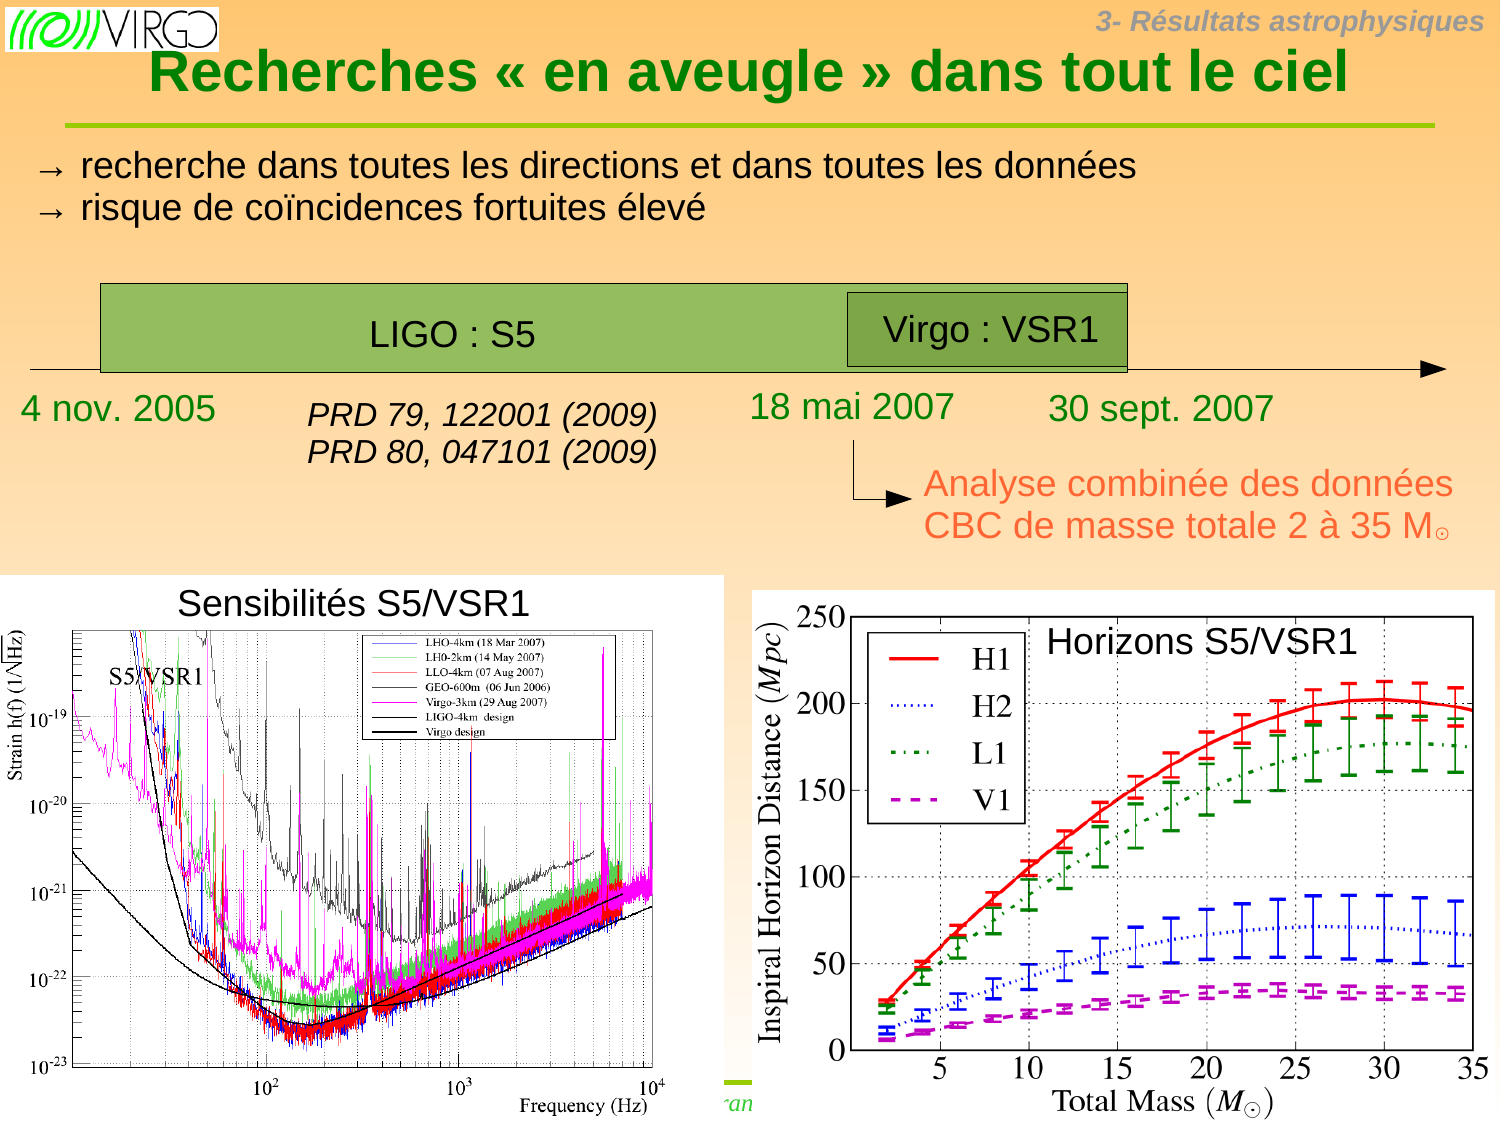

3- Résultats astrophysiques
# Recherches « en aveugle » dans tout le ciel
→ recherche dans toutes les directions et dans toutes les données
→ risque de coïncidences fortuites élevé
Virgo : VSR1
LIGO : S5
18 mai 2007
4 nov. 2005
30 sept. 2007
PRD 79, 122001 (2009)
PRD 80, 047101 (2009)
Analyse combinée des données
CBC de masse totale 2 à 35 M⊙
Sensibilités S5/VSR1
Horizons S5/VSR1
22